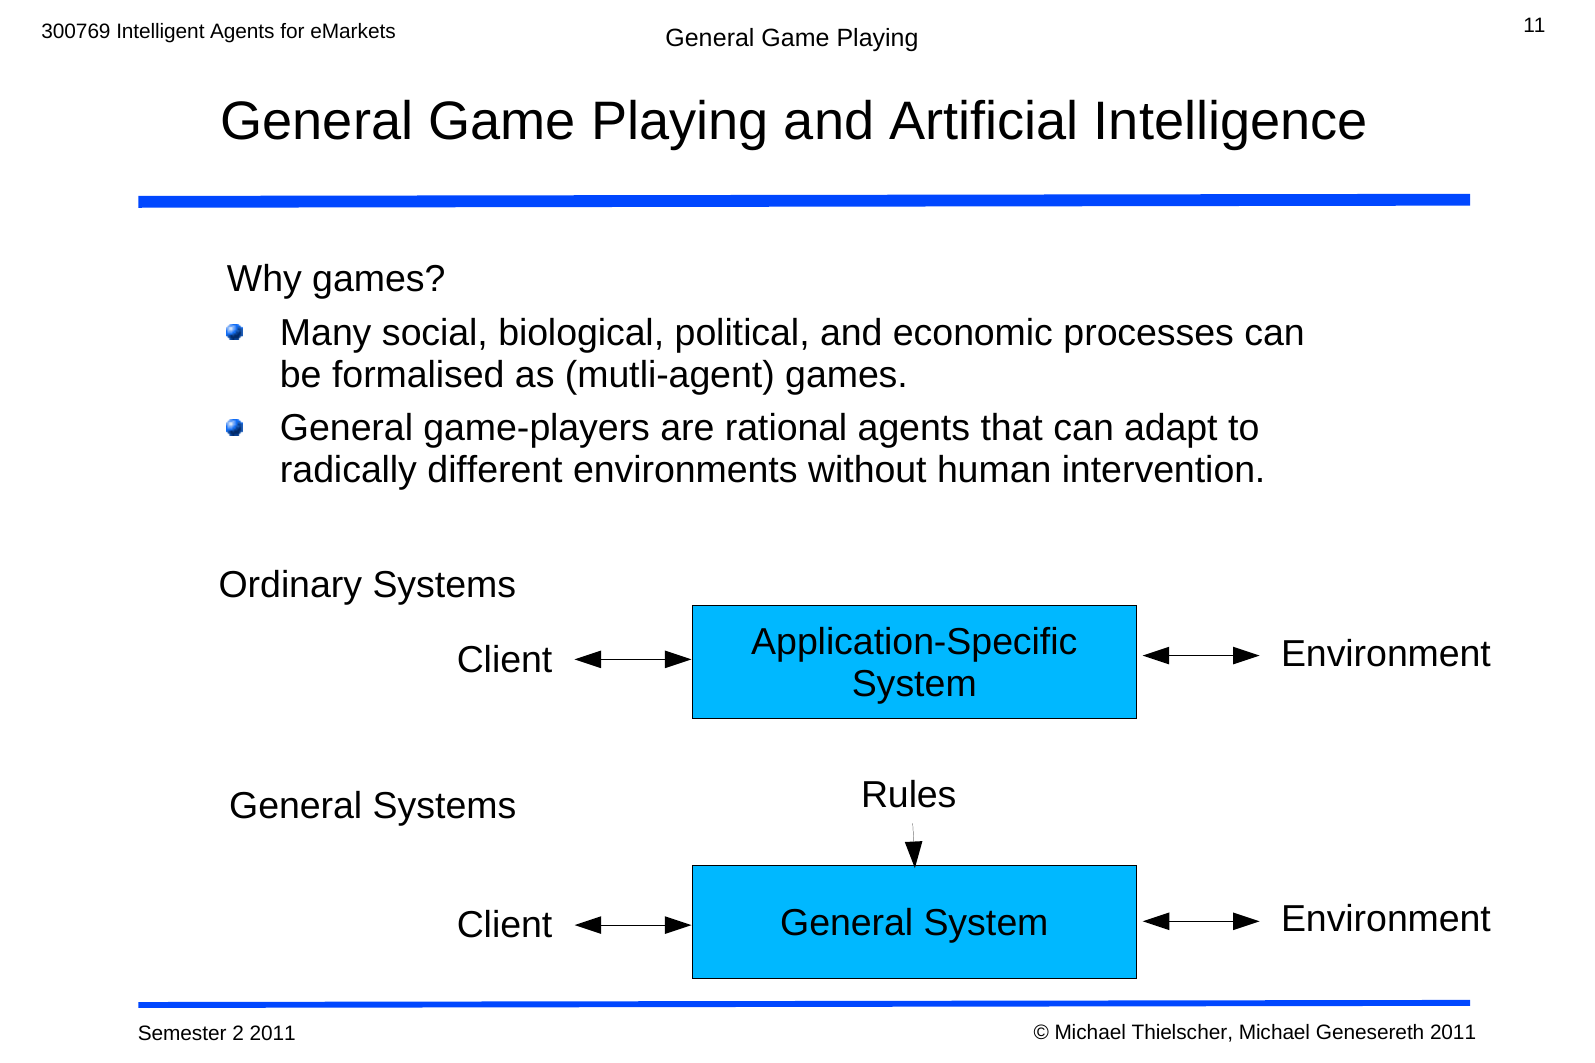

# General Game Playing and Artificial Intelligence
Why games?
Many social, biological, political, and economic processes can be formalised as (mutli-agent) games.
General game-players are rational agents that can adapt to radically different environments without human intervention.
Ordinary Systems
Application-Specific
System
Environment
Client
Rules
General Systems
General System
Environment
Client